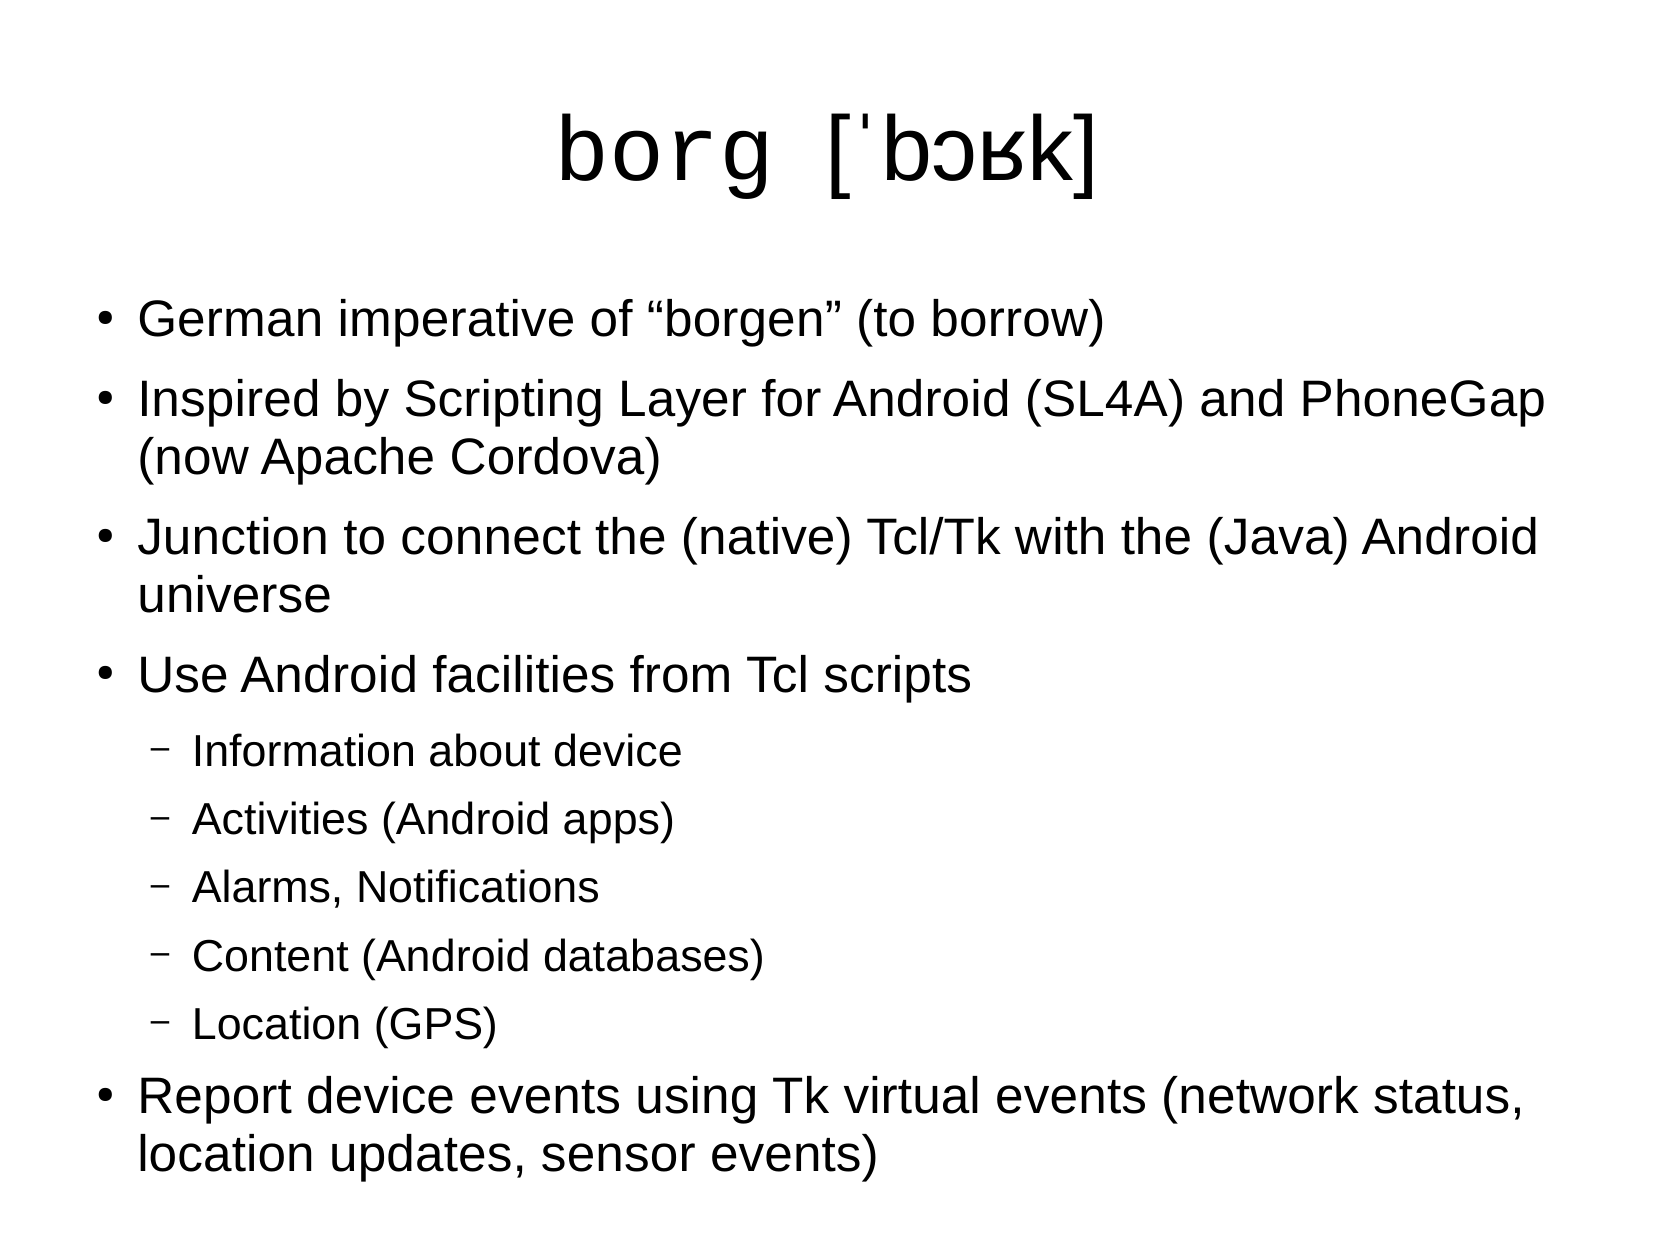

# borg [ˈbɔʁk]
German imperative of “borgen” (to borrow)
Inspired by Scripting Layer for Android (SL4A) and PhoneGap (now Apache Cordova)
Junction to connect the (native) Tcl/Tk with the (Java) Android universe
Use Android facilities from Tcl scripts
Information about device
Activities (Android apps)
Alarms, Notifications
Content (Android databases)
Location (GPS)
Report device events using Tk virtual events (network status, location updates, sensor events)